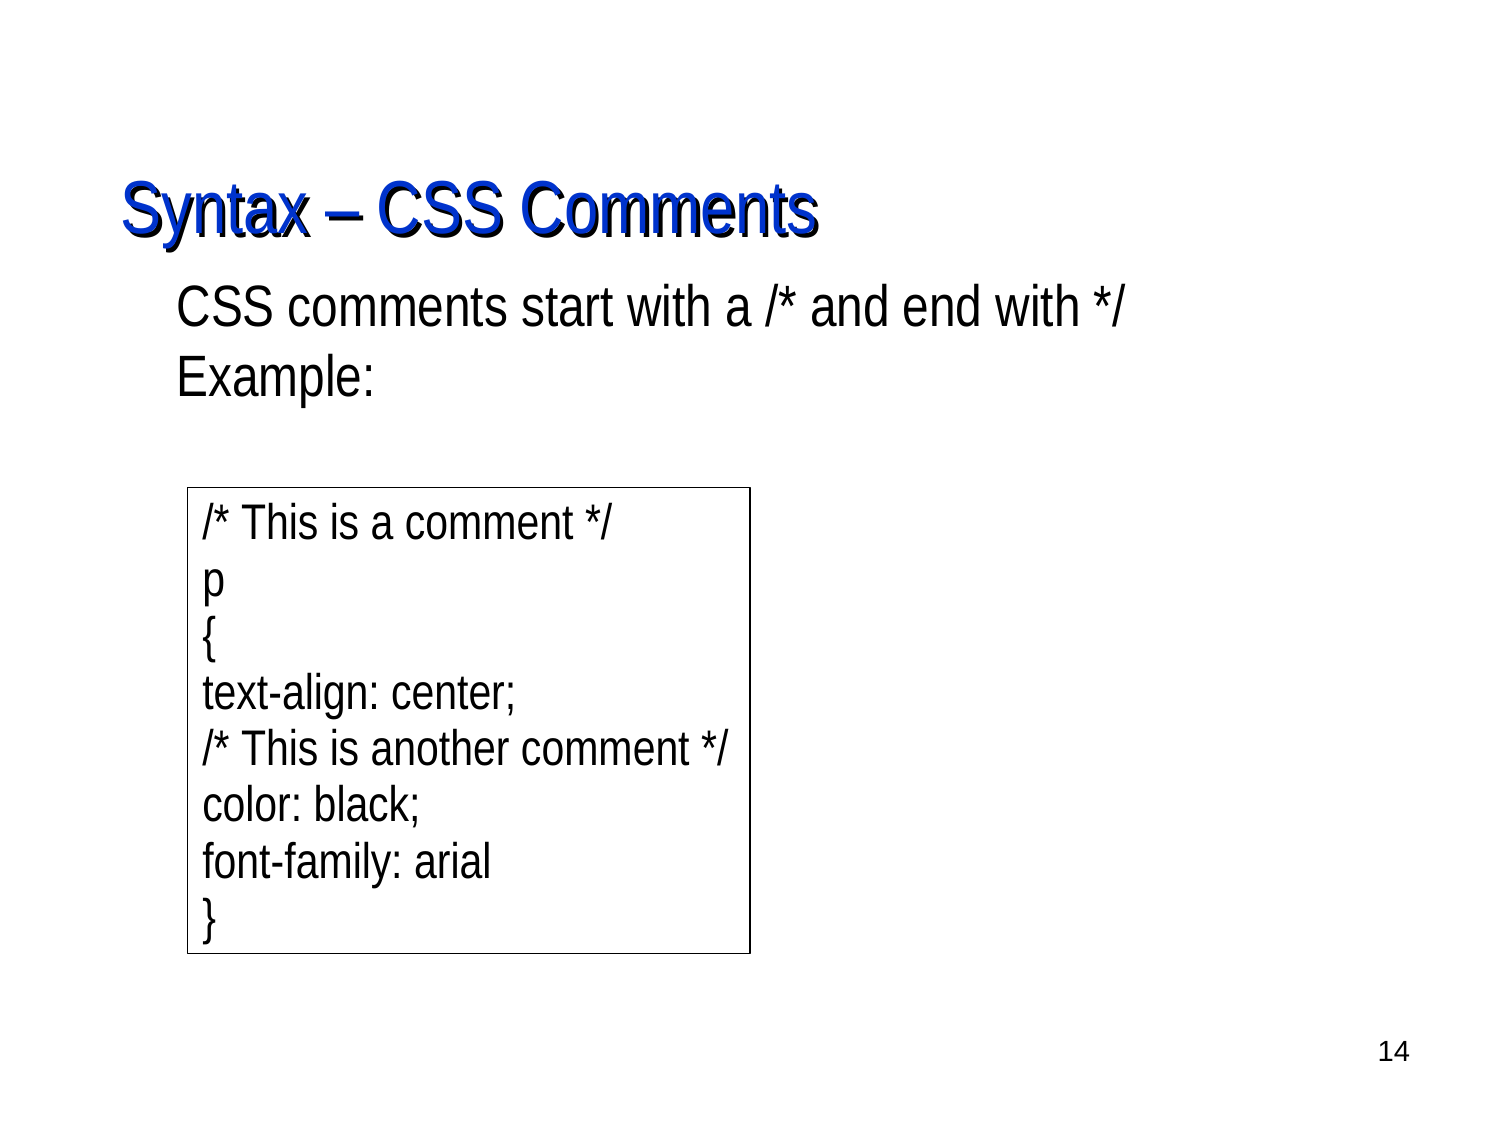

Syntax – CSS Comments
CSS comments start with a /* and end with */
Example:
/* This is a comment */
p
{
text-align: center;
/* This is another comment */
color: black;
font-family: arial
}
14